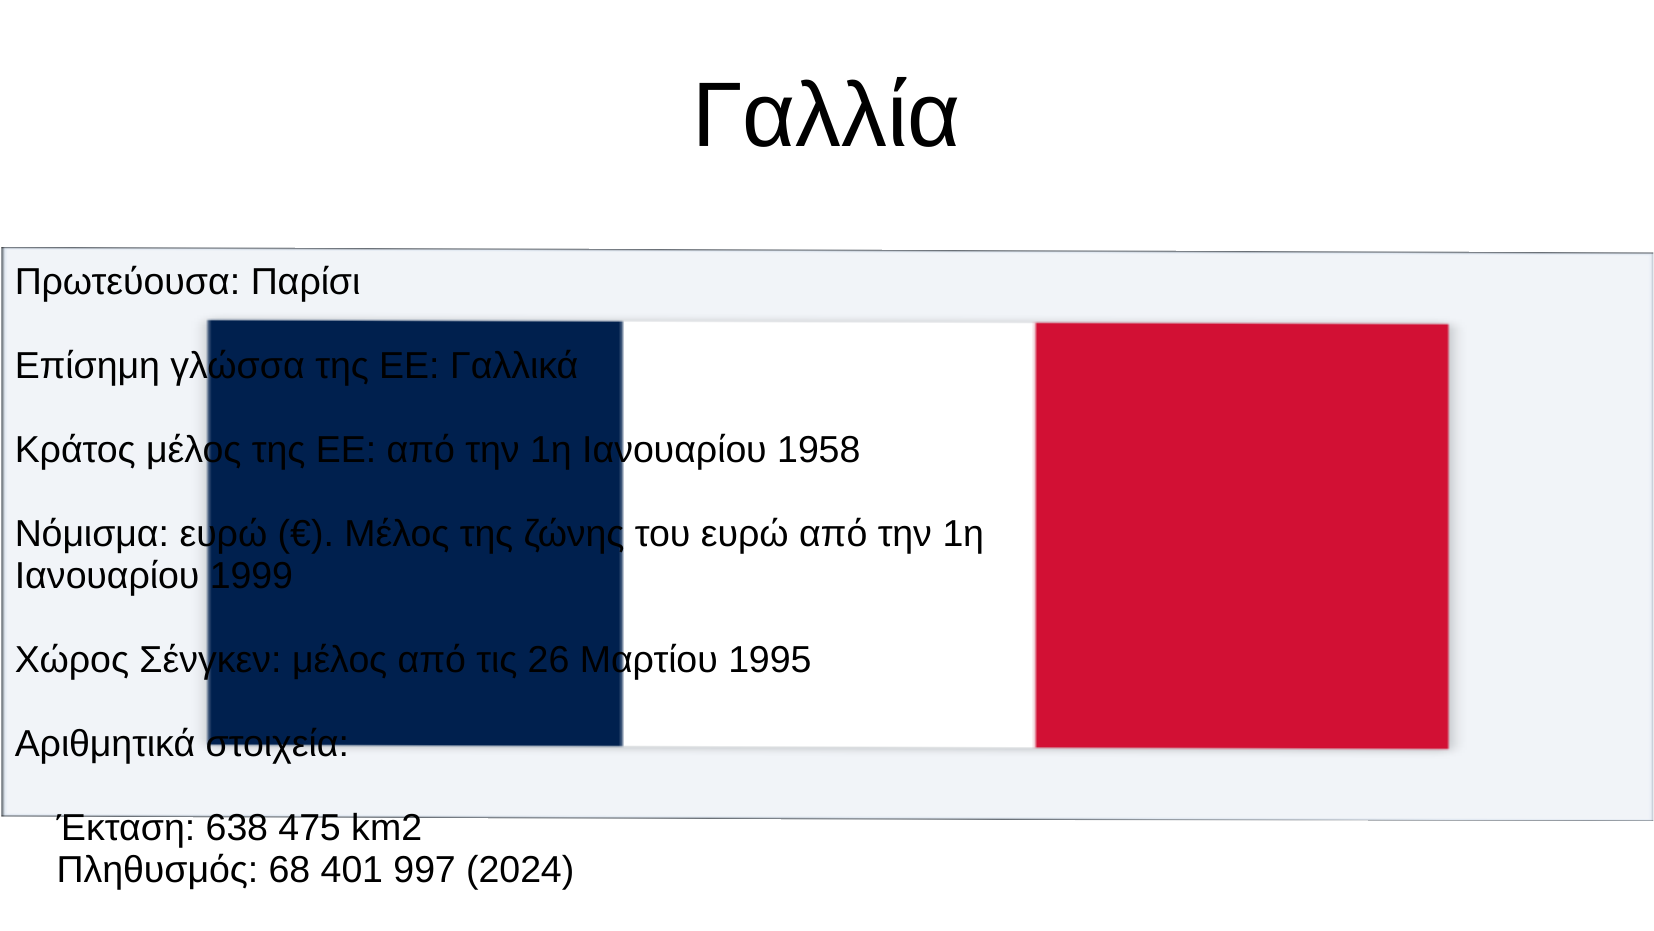

# Γαλλία
Πρωτεύουσα: Παρίσι
Επίσημη γλώσσα της ΕΕ: Γαλλικά
Κράτος μέλος της ΕΕ: από την 1η Ιανουαρίου 1958
Νόμισμα: ευρώ (€). Μέλος της ζώνης του ευρώ από την 1η Ιανουαρίου 1999
Χώρος Σένγκεν: μέλος από τις 26 Μαρτίου 1995
Αριθμητικά στοιχεία:
 Έκταση: 638 475 km2
 Πληθυσμός: 68 401 997 (2024)